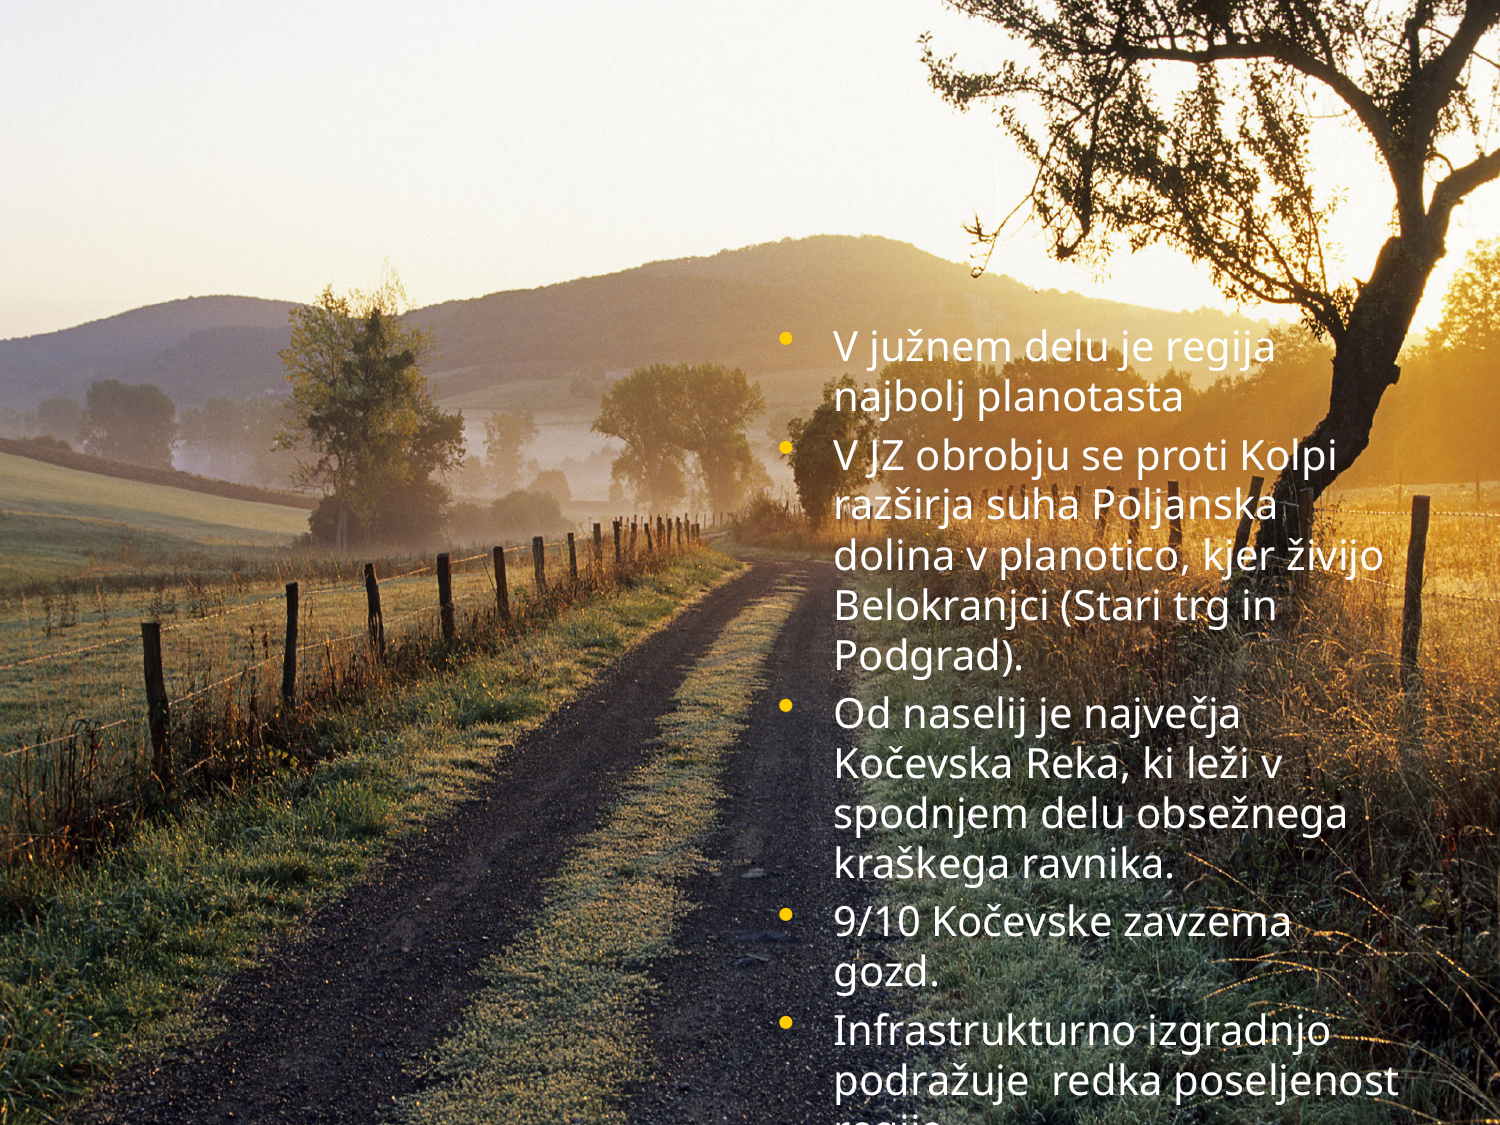

#
V južnem delu je regija najbolj planotasta
V JZ obrobju se proti Kolpi razširja suha Poljanska dolina v planotico, kjer živijo Belokranjci (Stari trg in Podgrad).
Od naselij je največja Kočevska Reka, ki leži v spodnjem delu obsežnega kraškega ravnika.
9/10 Kočevske zavzema gozd.
Infrastrukturno izgradnjo podražuje redka poseljenost regije.